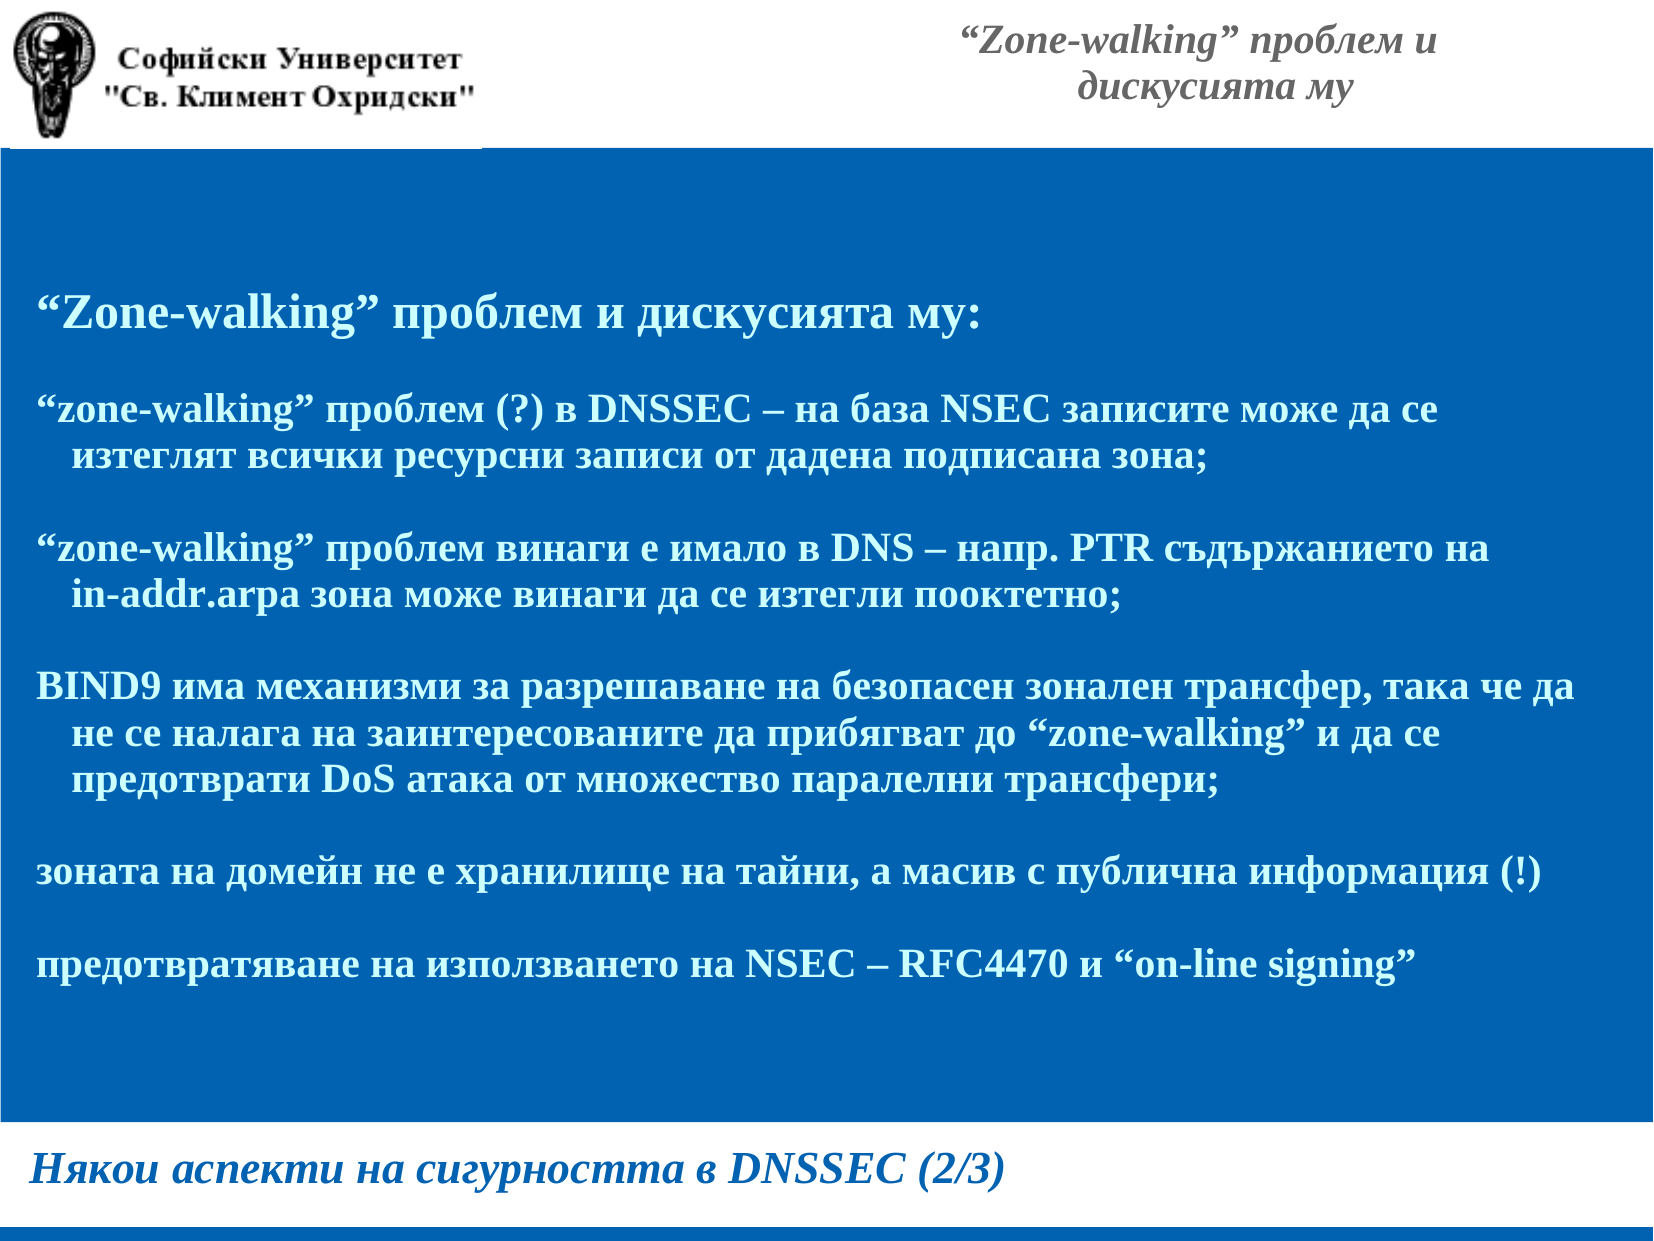

# “Zone-walking” проблем и дискусията му
“Zone-walking” проблем и дискусията му:
“zone-walking” проблем (?) в DNSSEC – на база NSEC записите може да се изтеглят всички ресурсни записи от дадена подписана зона;
“zone-walking” проблем винаги е имало в DNS – напр. PTR съдържанието на
in-addr.arpa зона може винаги да се изтегли пооктетно;
BIND9 има механизми за разрешаване на безопасен зонален трансфер, така че да не се налага на заинтересованите да прибягват до “zone-walking” и да се предотврати DoS атака от множество паралелни трансфери;
зоната на домейн не е хранилище на тайни, а масив с публична информация (!)
предотвратяване на използването на NSEC – RFC4470 и “on-line signing”
Някои аспекти на сигурността в DNSSEC (2/3)